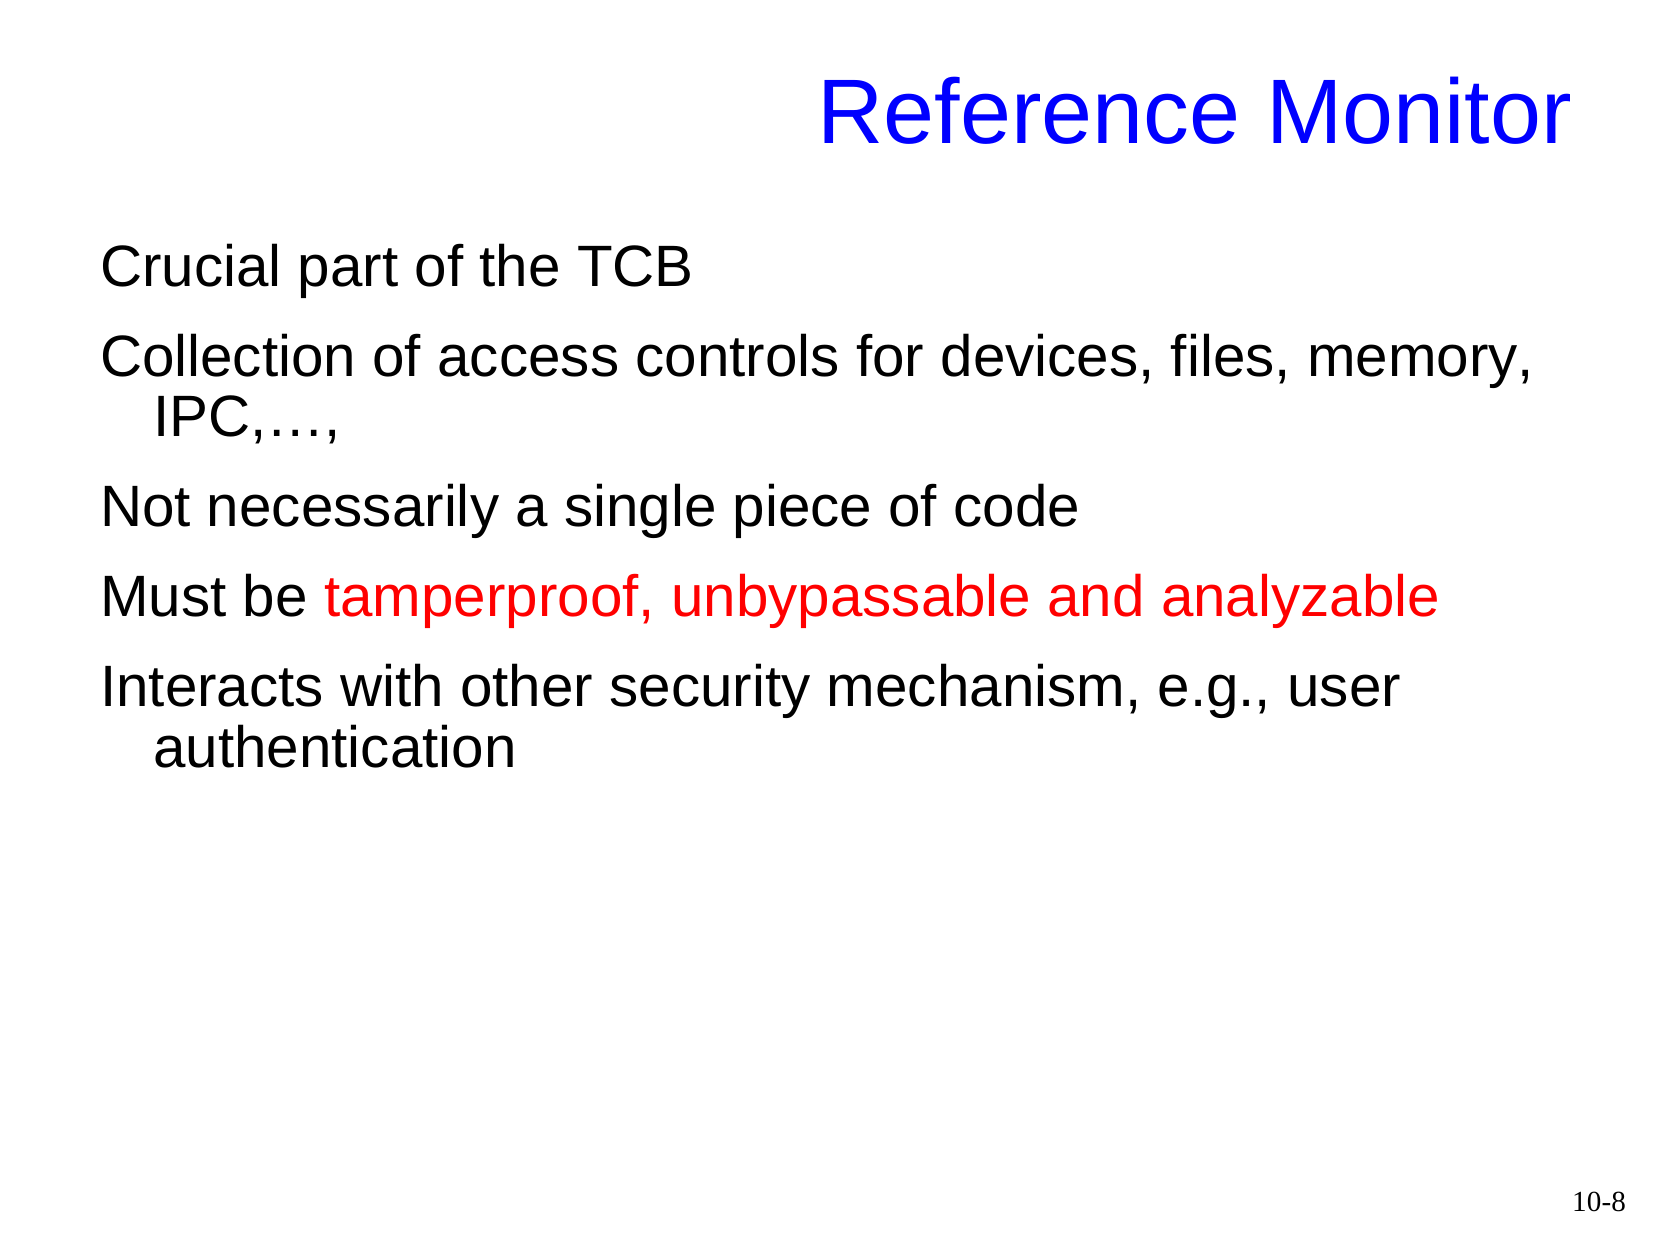

# Reference Monitor
Crucial part of the TCB
Collection of access controls for devices, files, memory, IPC,…,
Not necessarily a single piece of code
Must be tamperproof, unbypassable and analyzable
Interacts with other security mechanism, e.g., user authentication